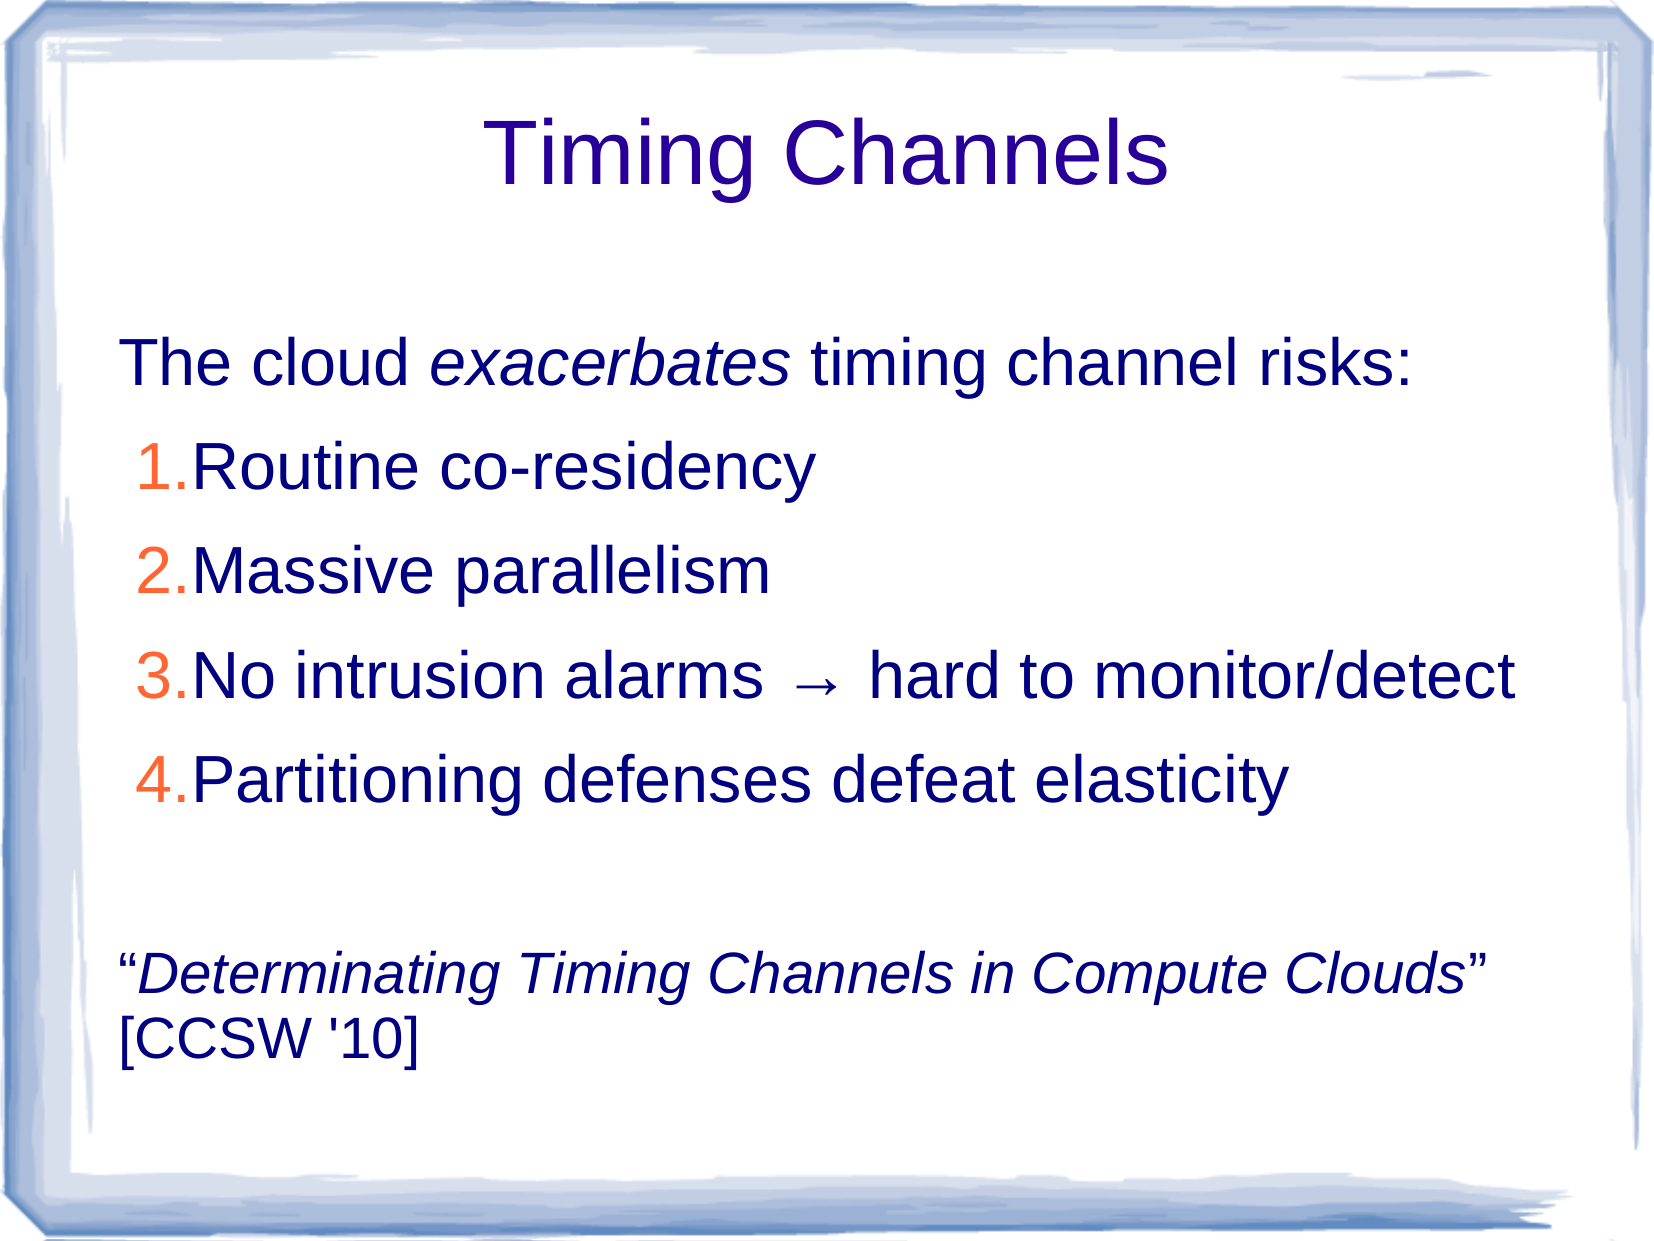

# Timing Channels
The cloud exacerbates timing channel risks:
Routine co-residency
Massive parallelism
No intrusion alarms → hard to monitor/detect
Partitioning defenses defeat elasticity
“Determinating Timing Channels in Compute Clouds” [CCSW '10]